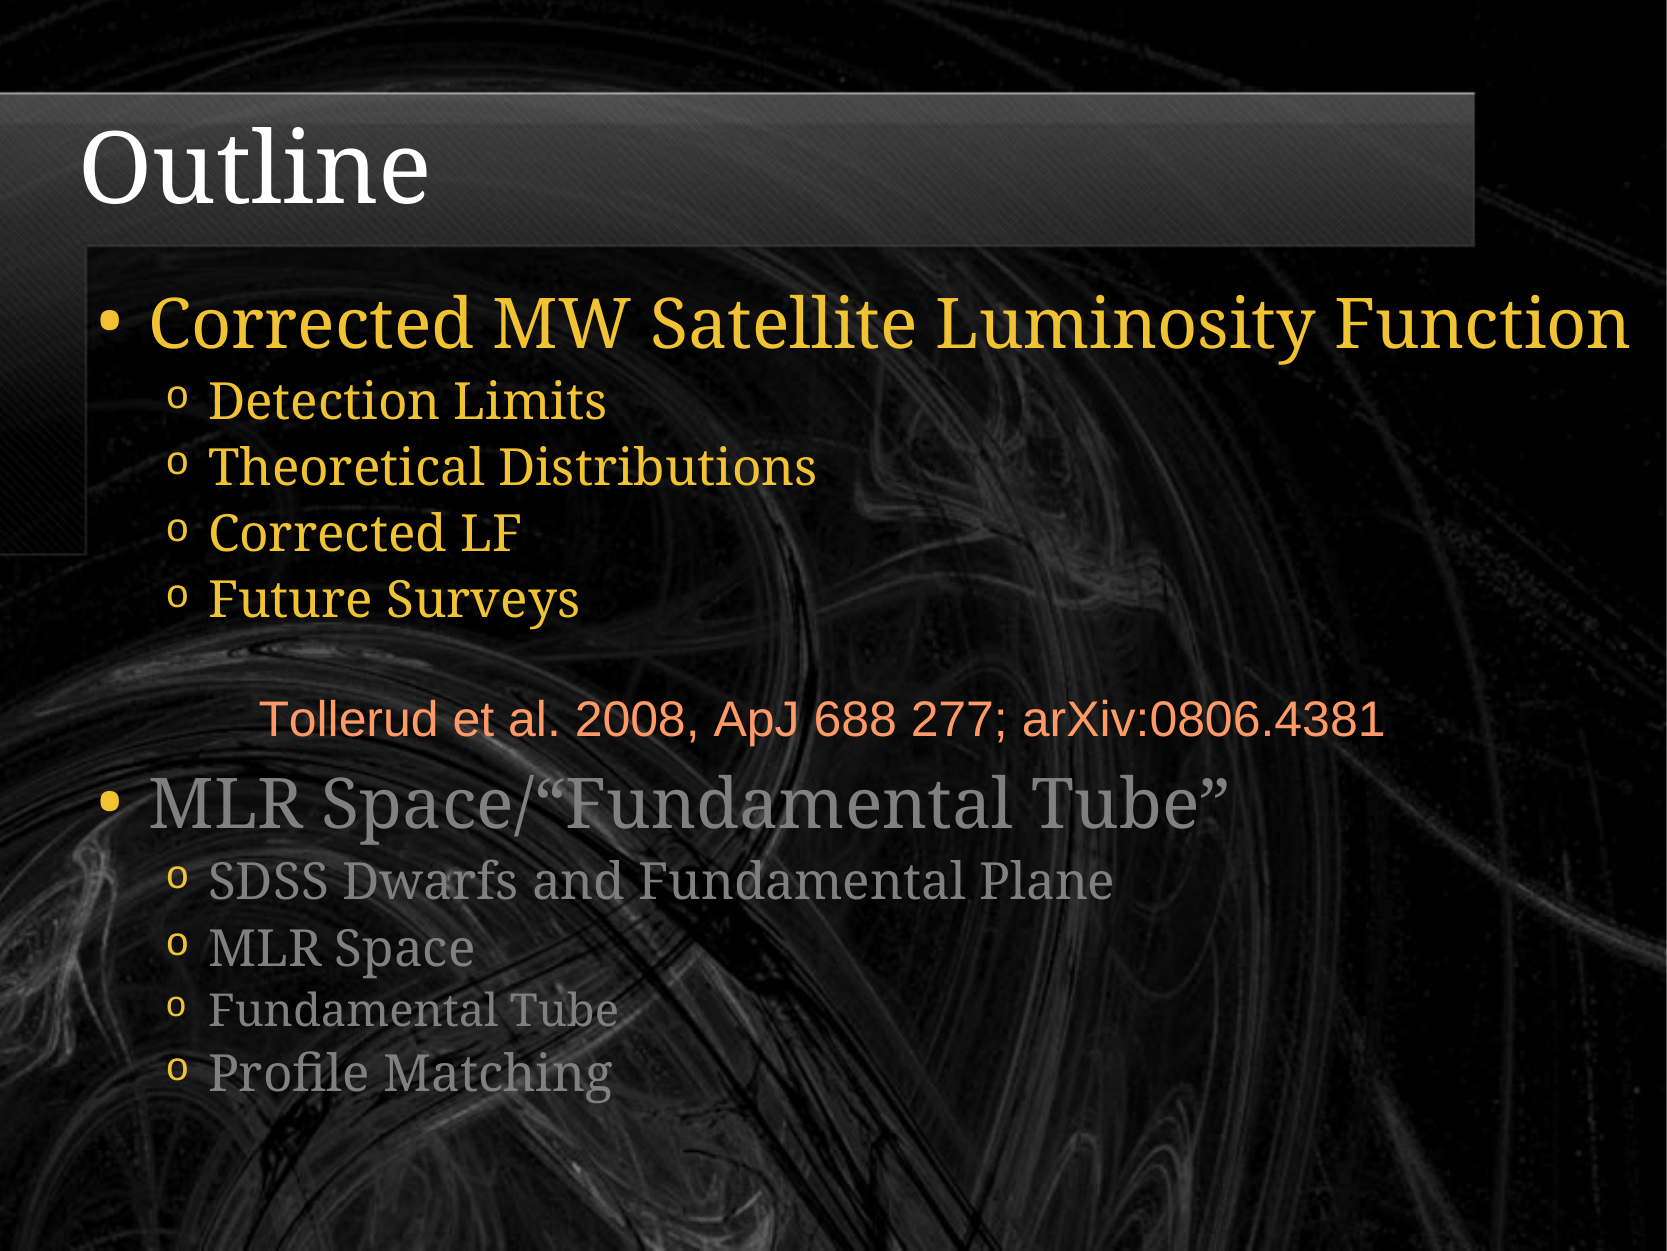

# Outline
Corrected MW Satellite Luminosity Function
Detection Limits
Theoretical Distributions
Corrected LF
Future Surveys
MLR Space/“Fundamental Tube”
SDSS Dwarfs and Fundamental Plane
MLR Space
Fundamental Tube
Profile Matching
Tollerud et al. 2008, ApJ 688 277; arXiv:0806.4381